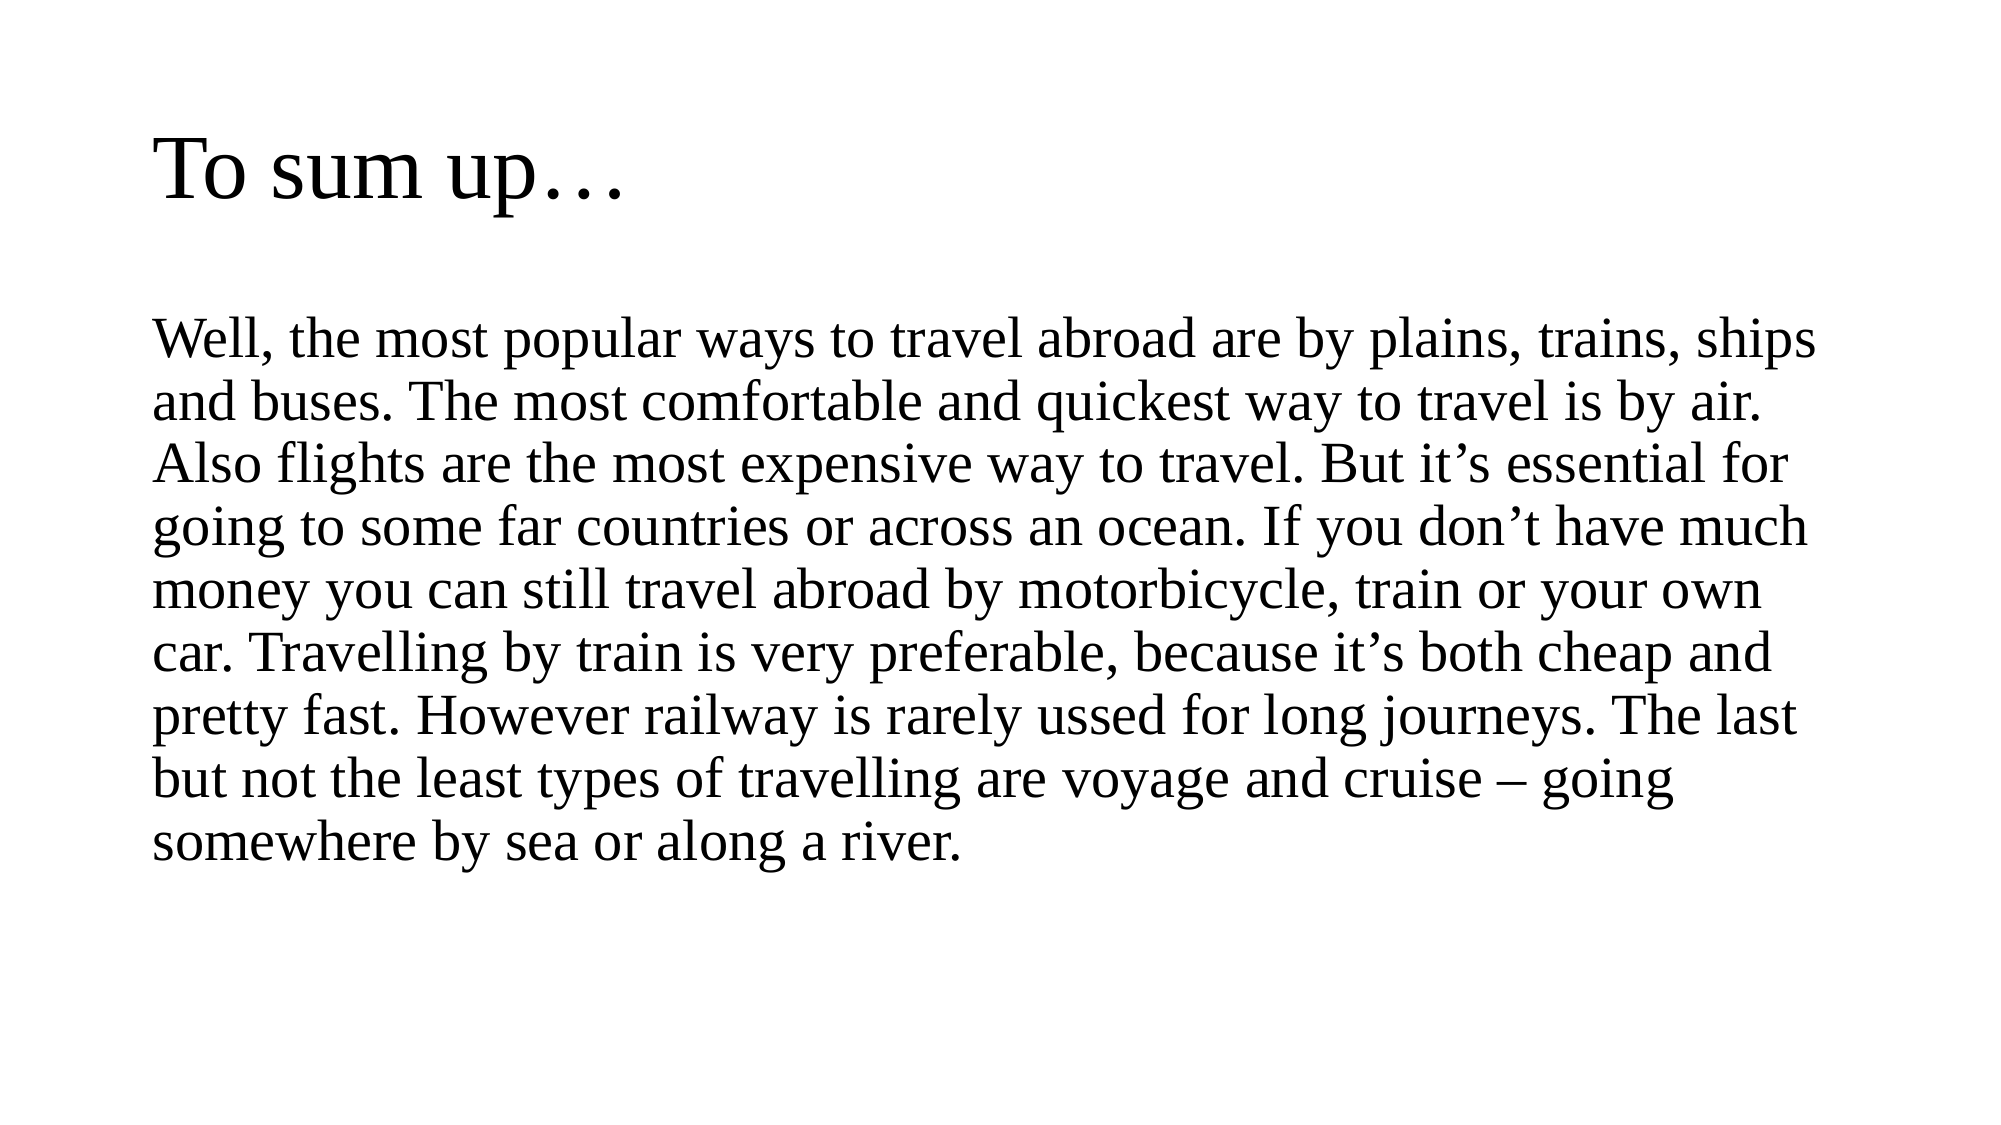

# To sum up…
Well, the most popular ways to travel abroad are by plains, trains, ships and buses. The most comfortable and quickest way to travel is by air. Also flights are the most expensive way to travel. But it’s essential for going to some far countries or across an ocean. If you don’t have much money you can still travel abroad by motorbicycle, train or your own car. Travelling by train is very preferable, because it’s both cheap and pretty fast. However railway is rarely ussed for long journeys. The last but not the least types of travelling are voyage and cruise – going somewhere by sea or along a river.